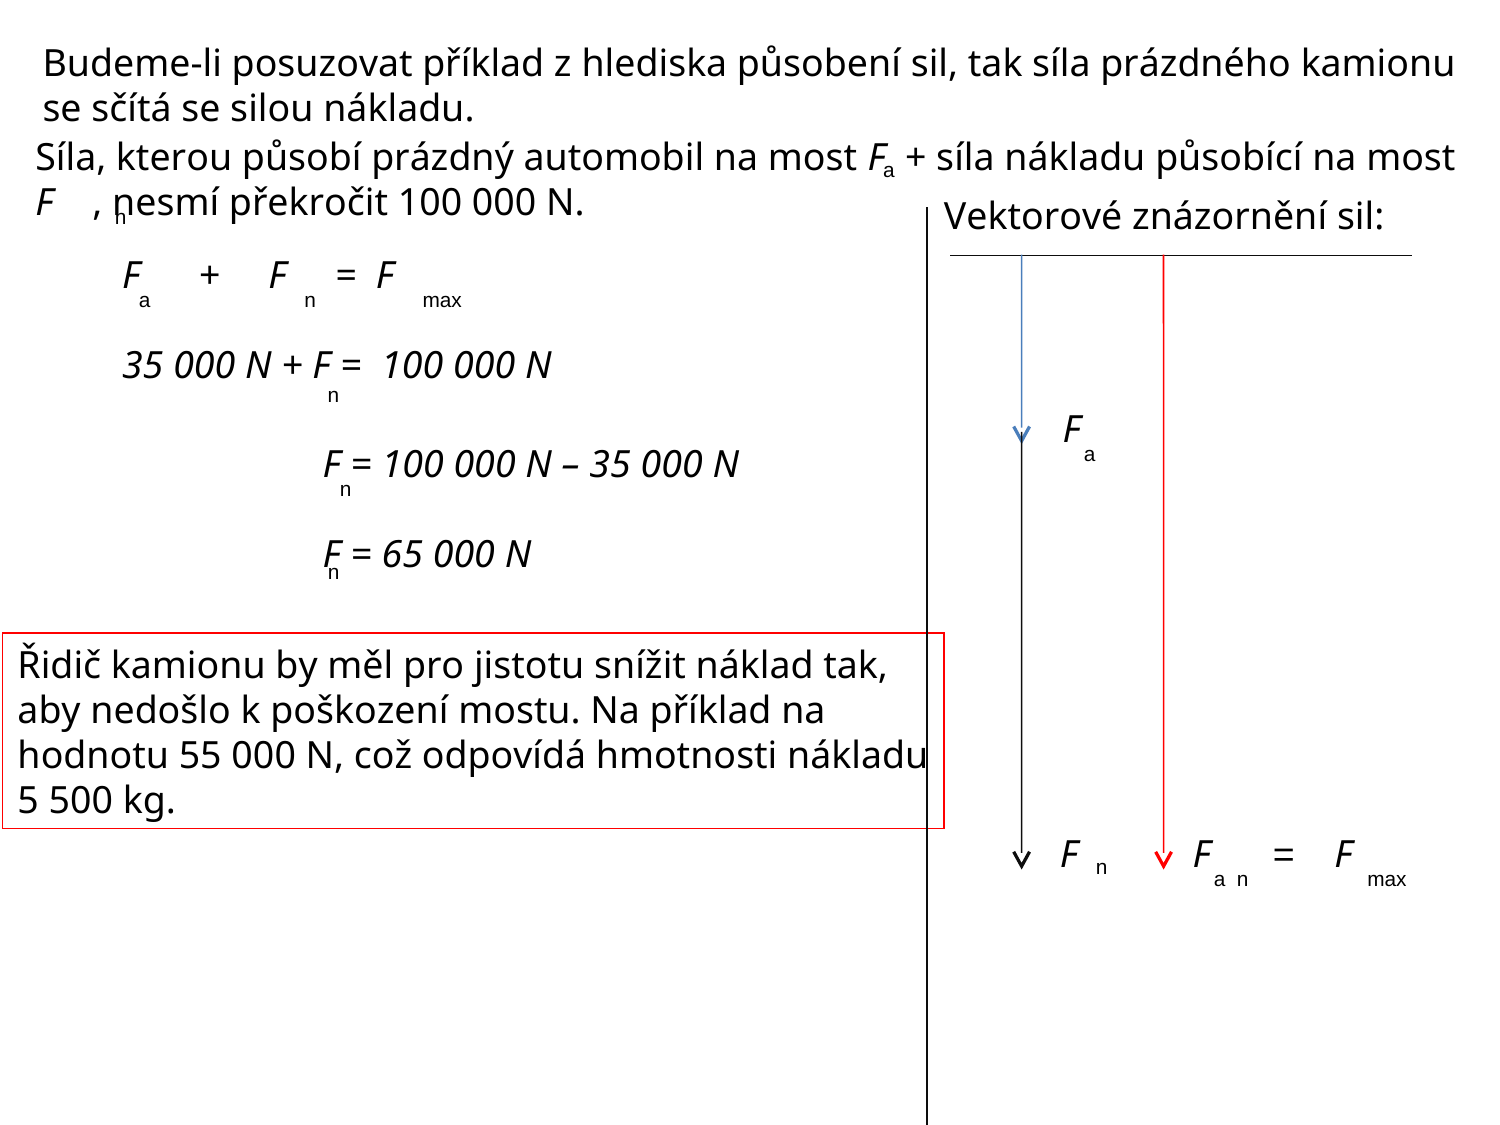

Budeme-li posuzovat příklad z hlediska působení sil, tak síla prázdného kamionu
se sčítá se silou nákladu.
Síla, kterou působí prázdný automobil na most F + síla nákladu působící na most
F , nesmí překročit 100 000 N.
a
Vektorové znázornění sil:
n
F + F = F
35 000 N + F = 100 000 N
a
n
max
n
F
F = 100 000 N – 35 000 N
F = 65 000 N
a
n
n
Řidič kamionu by měl pro jistotu snížit náklad tak,
aby nedošlo k poškození mostu. Na příklad na
hodnotu 55 000 N, což odpovídá hmotnosti nákladu
5 500 kg.
F
F
a n
=
F
max
n